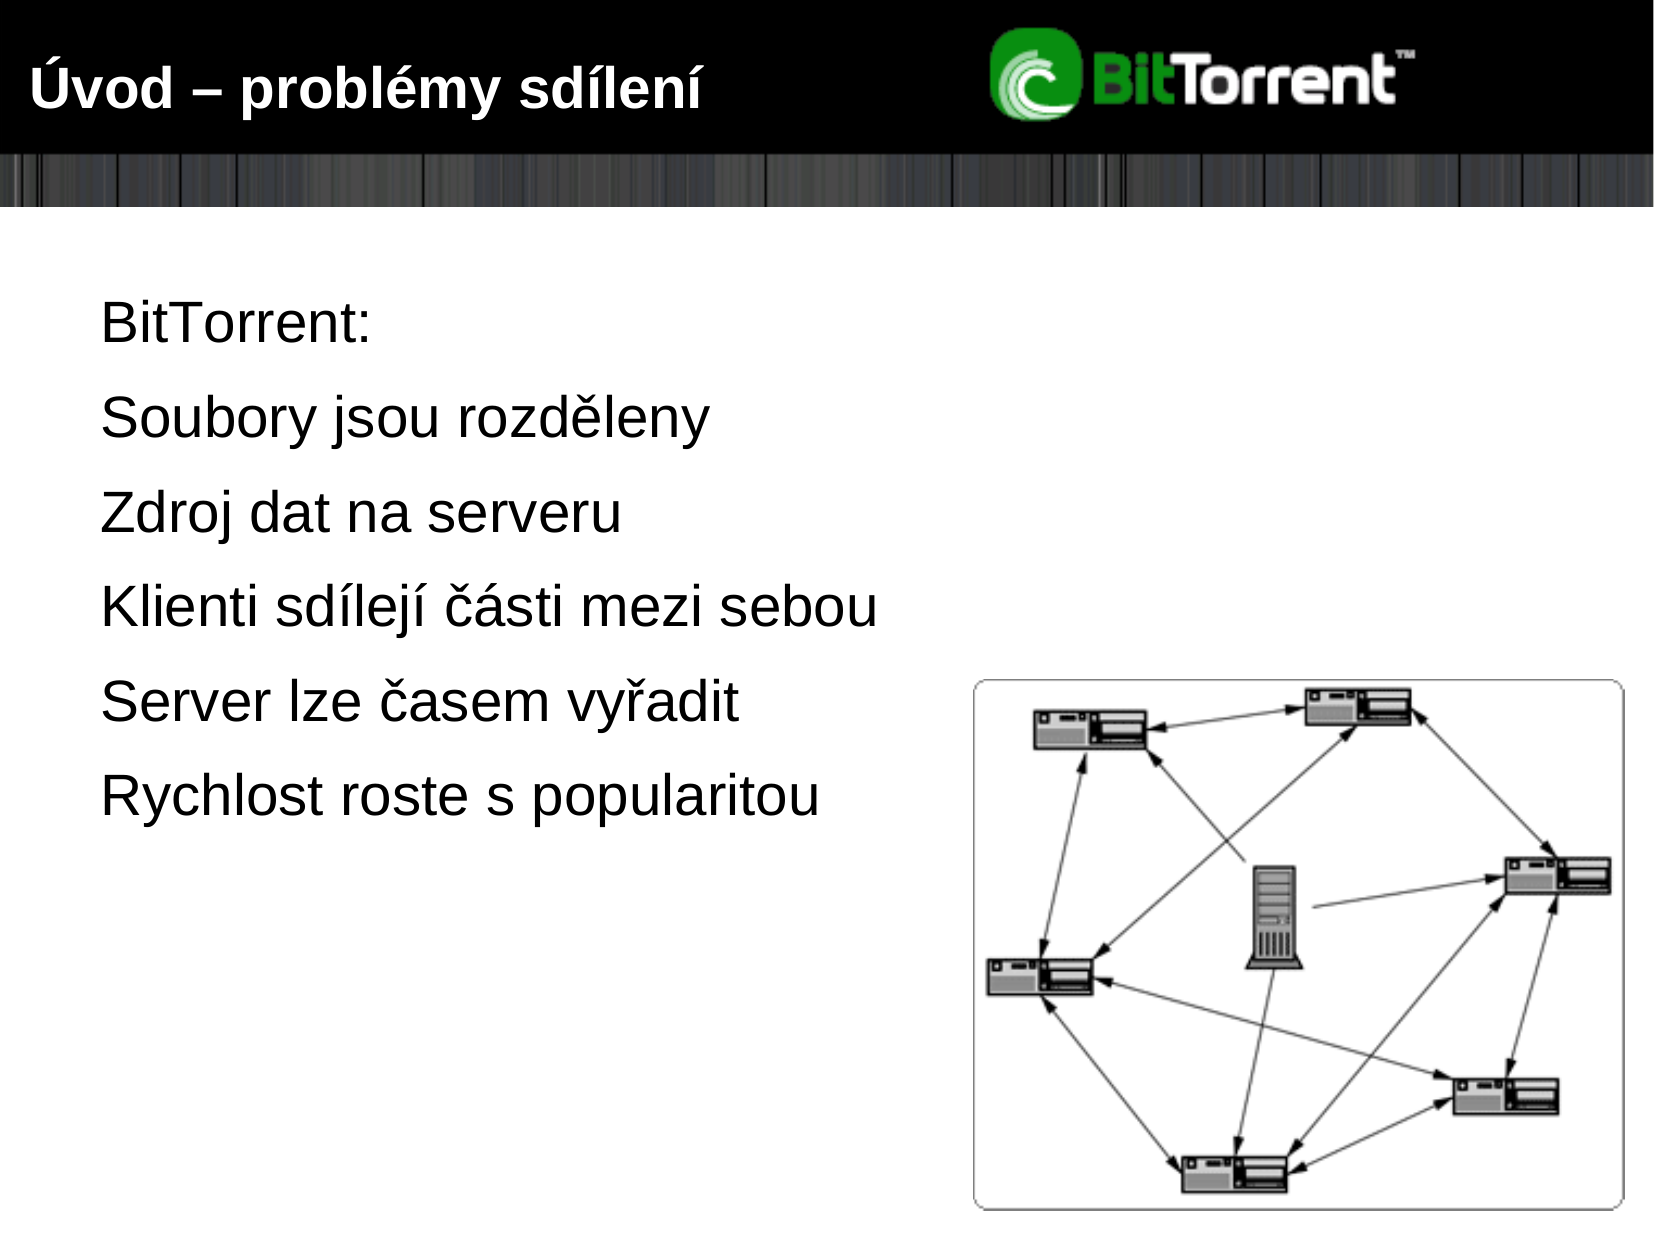

# Úvod – problémy sdílení
BitTorrent:
Soubory jsou rozděleny
Zdroj dat na serveru
Klienti sdílejí části mezi sebou
Server lze časem vyřadit
Rychlost roste s popularitou